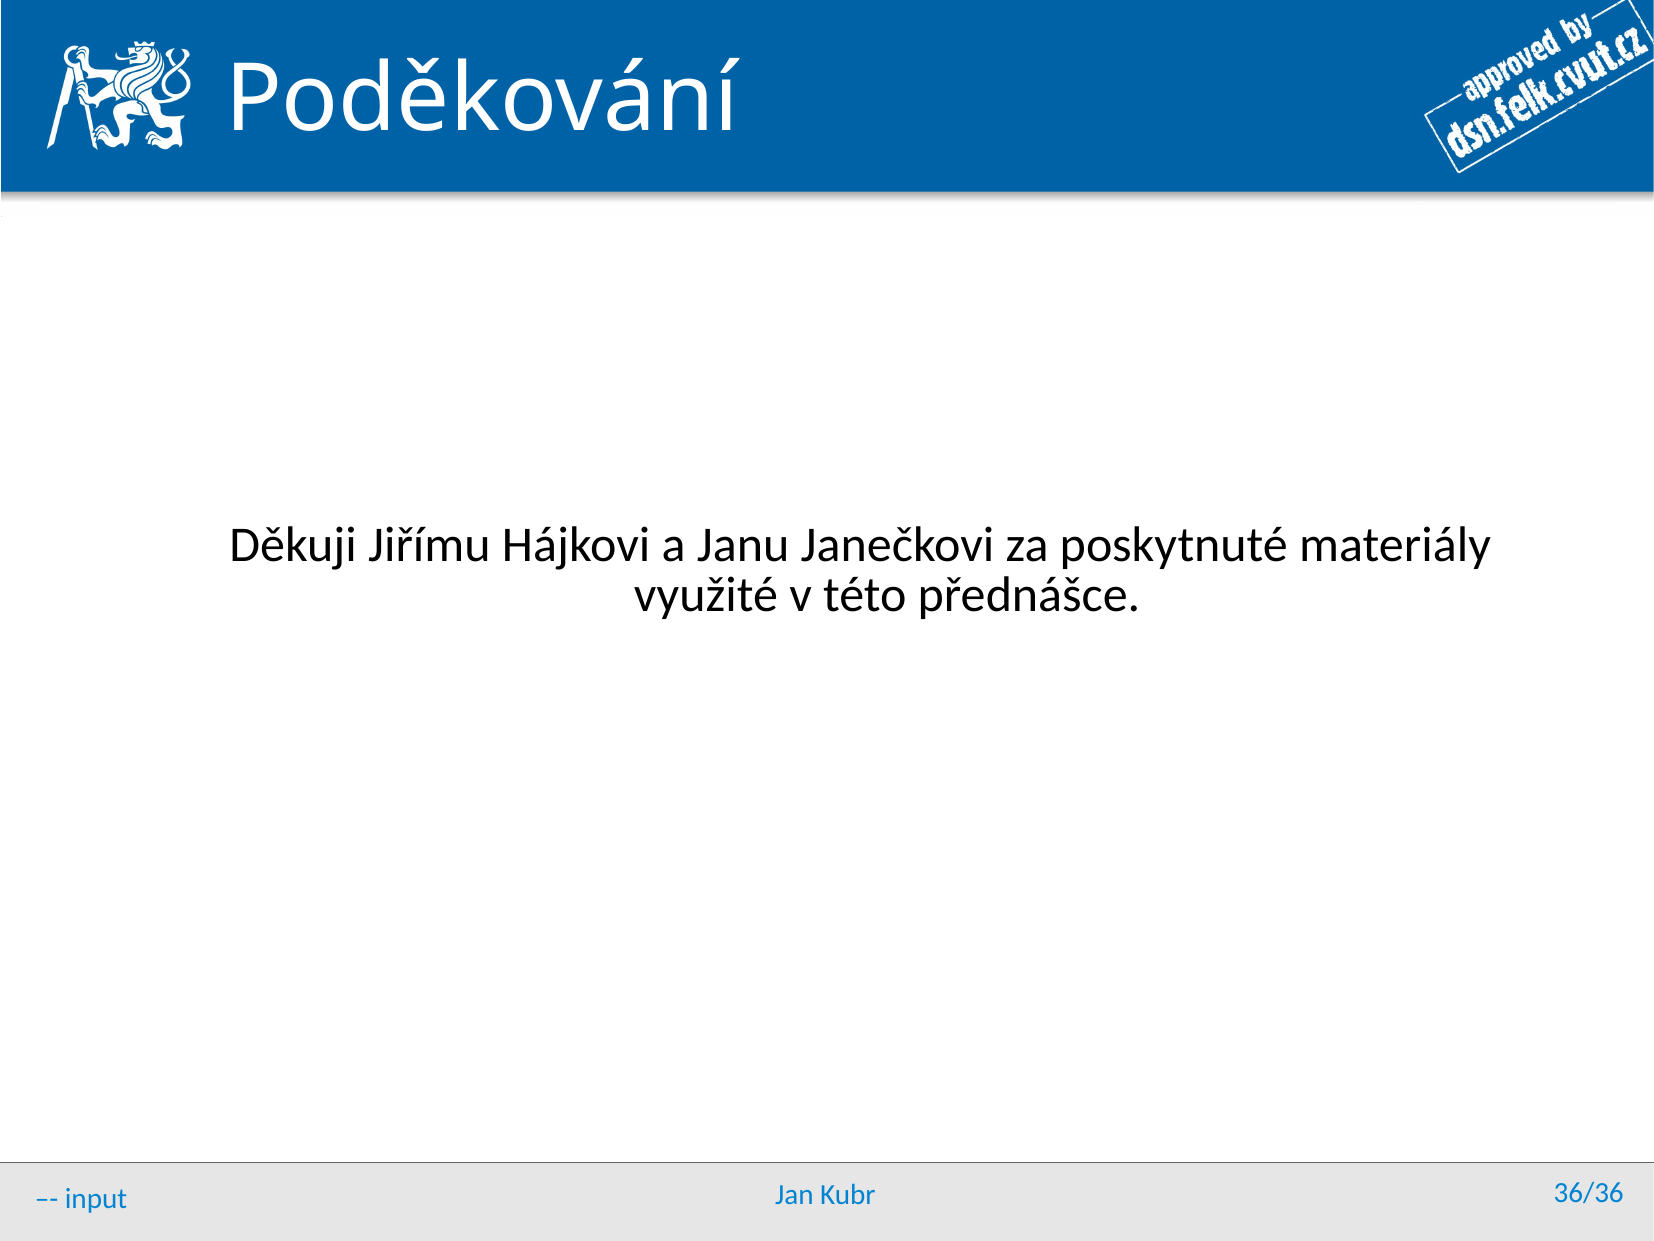

# Poděkování
Děkuji Jiřímu Hájkovi a Janu Janečkovi za poskytnuté materiály využité v této přednášce.
36
Jan Kubr
02/2006